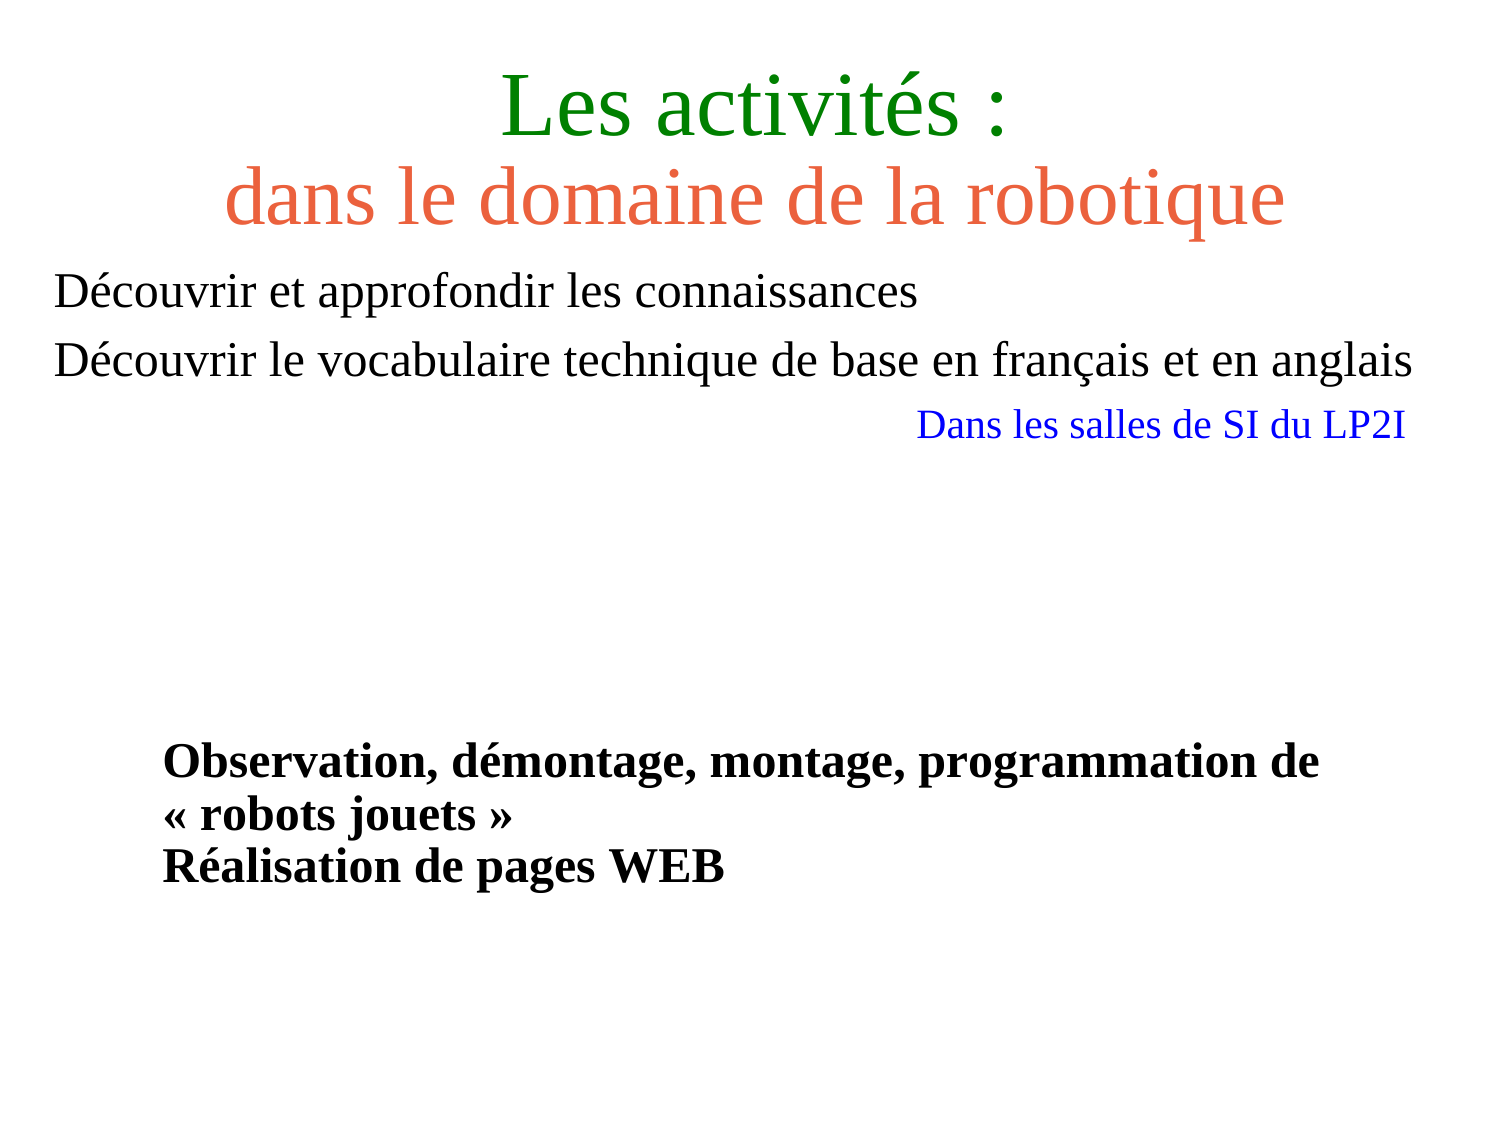

Les activités :
dans le domaine de la robotique
# Découvrir et approfondir les connaissances
Découvrir le vocabulaire technique de base en français et en anglais
Dans les salles de SI du LP2I
Observation, démontage, montage, programmation de « robots jouets »
Réalisation de pages WEB